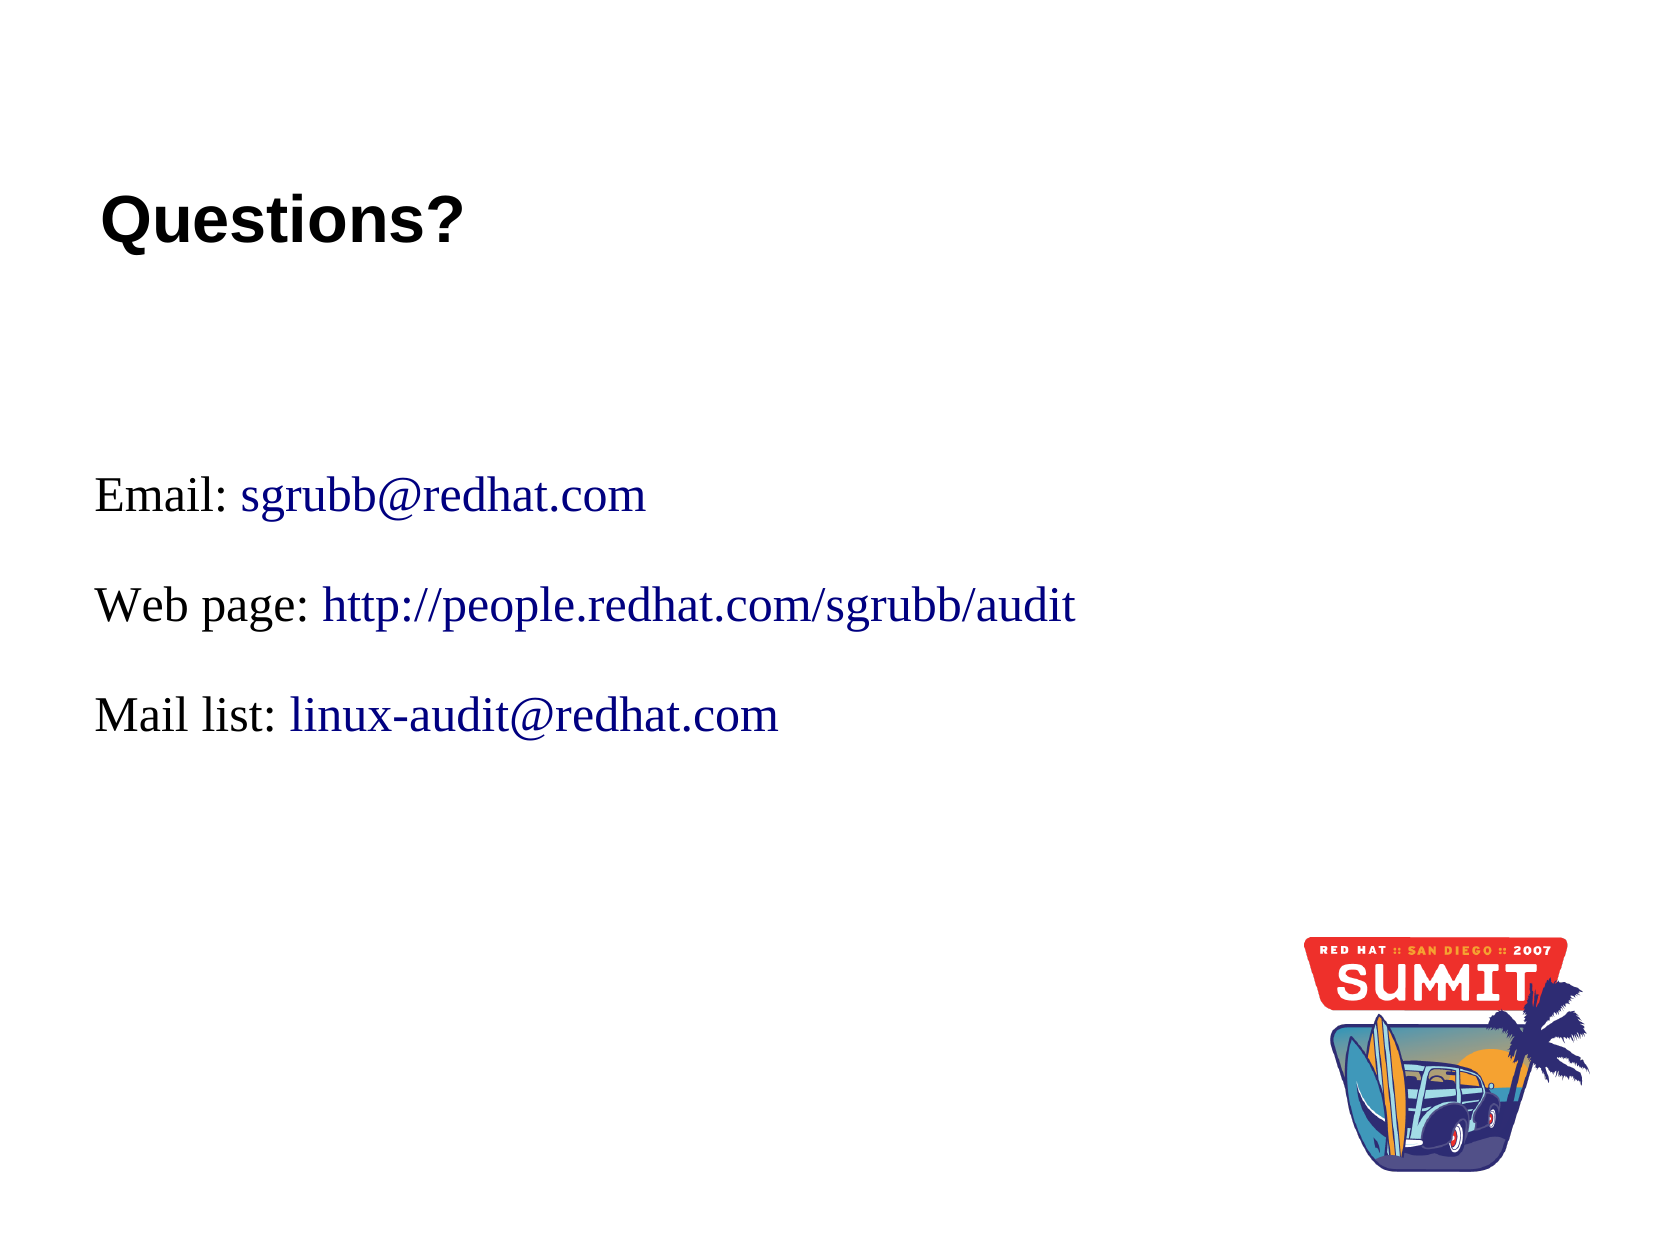

# Questions?
Email: sgrubb@redhat.com
Web page: http://people.redhat.com/sgrubb/audit
Mail list: linux-audit@redhat.com